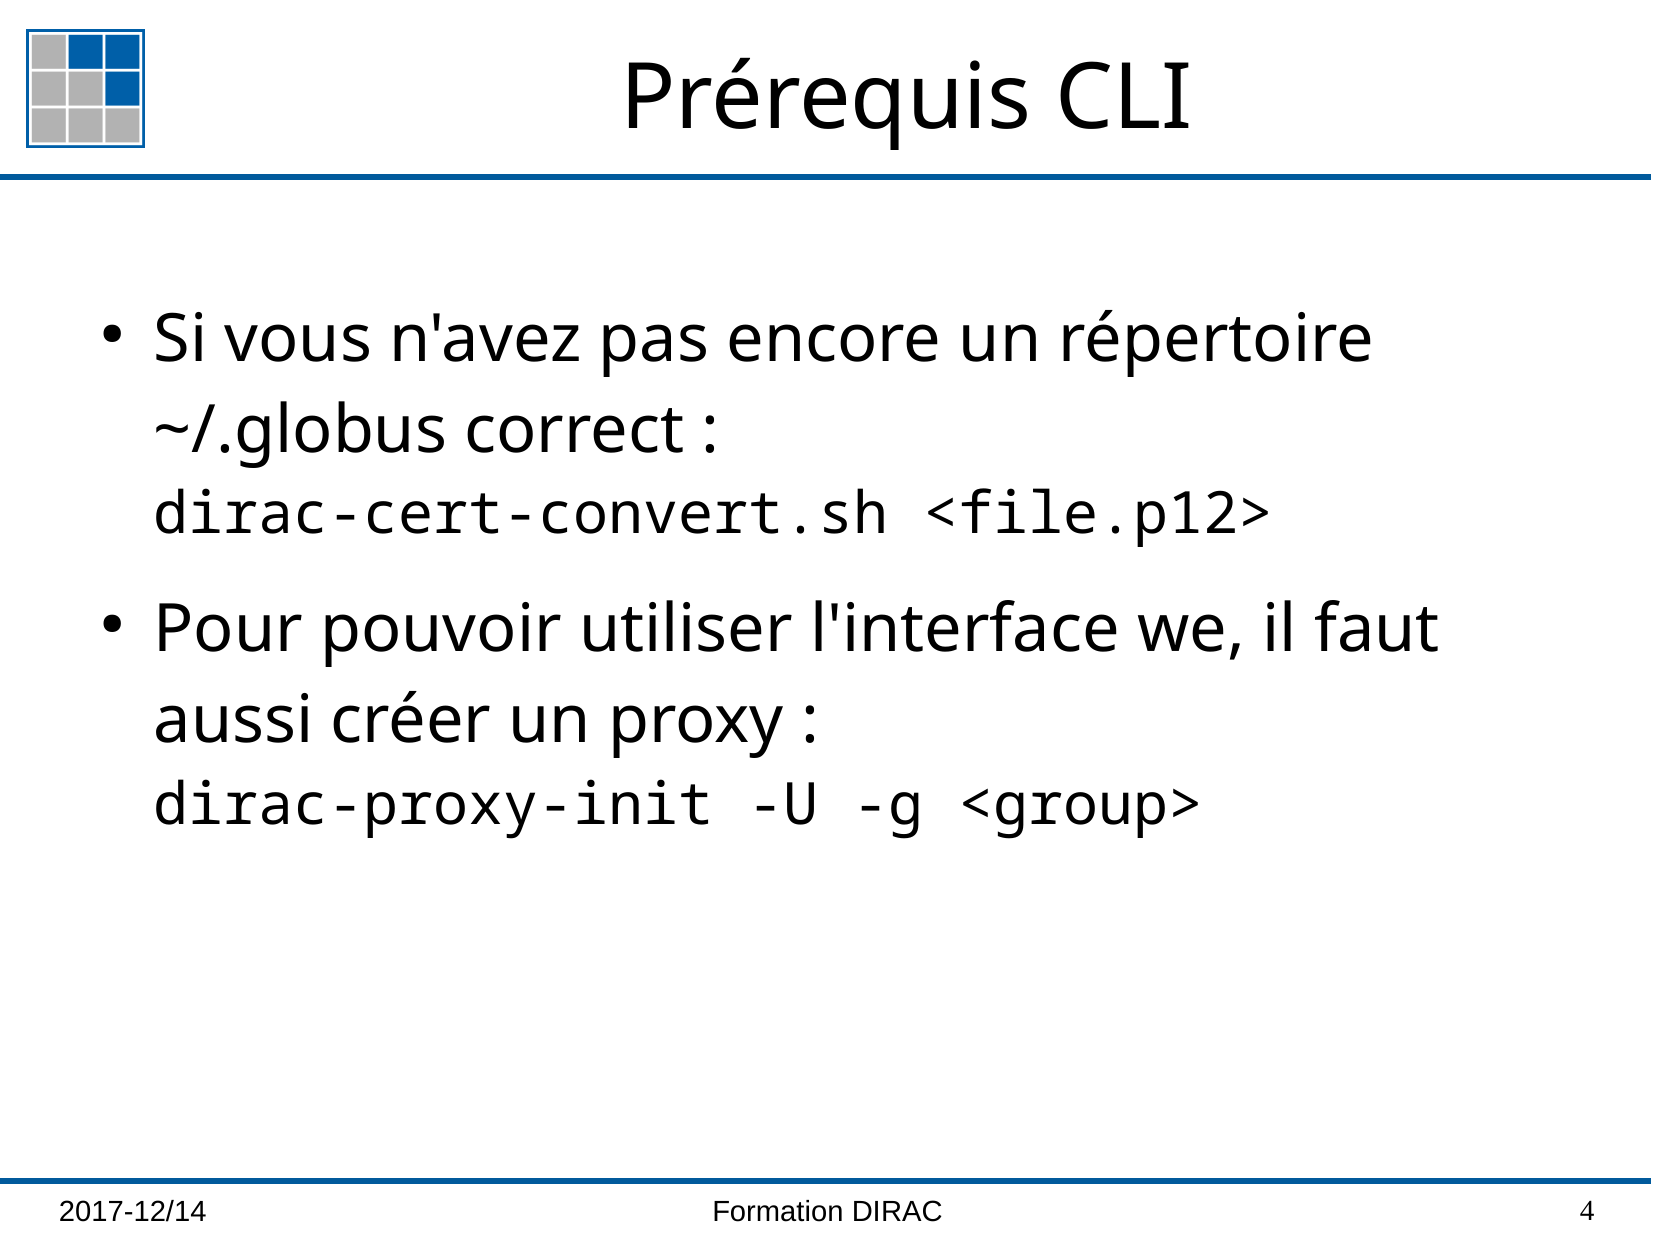

# Prérequis CLI
Si vous n'avez pas encore un répertoire ~/.globus correct :
dirac-cert-convert.sh <file.p12>
Pour pouvoir utiliser l'interface we, il faut aussi créer un proxy :
dirac-proxy-init -U -g <group>
March 2017
BELLE 2 - LAL